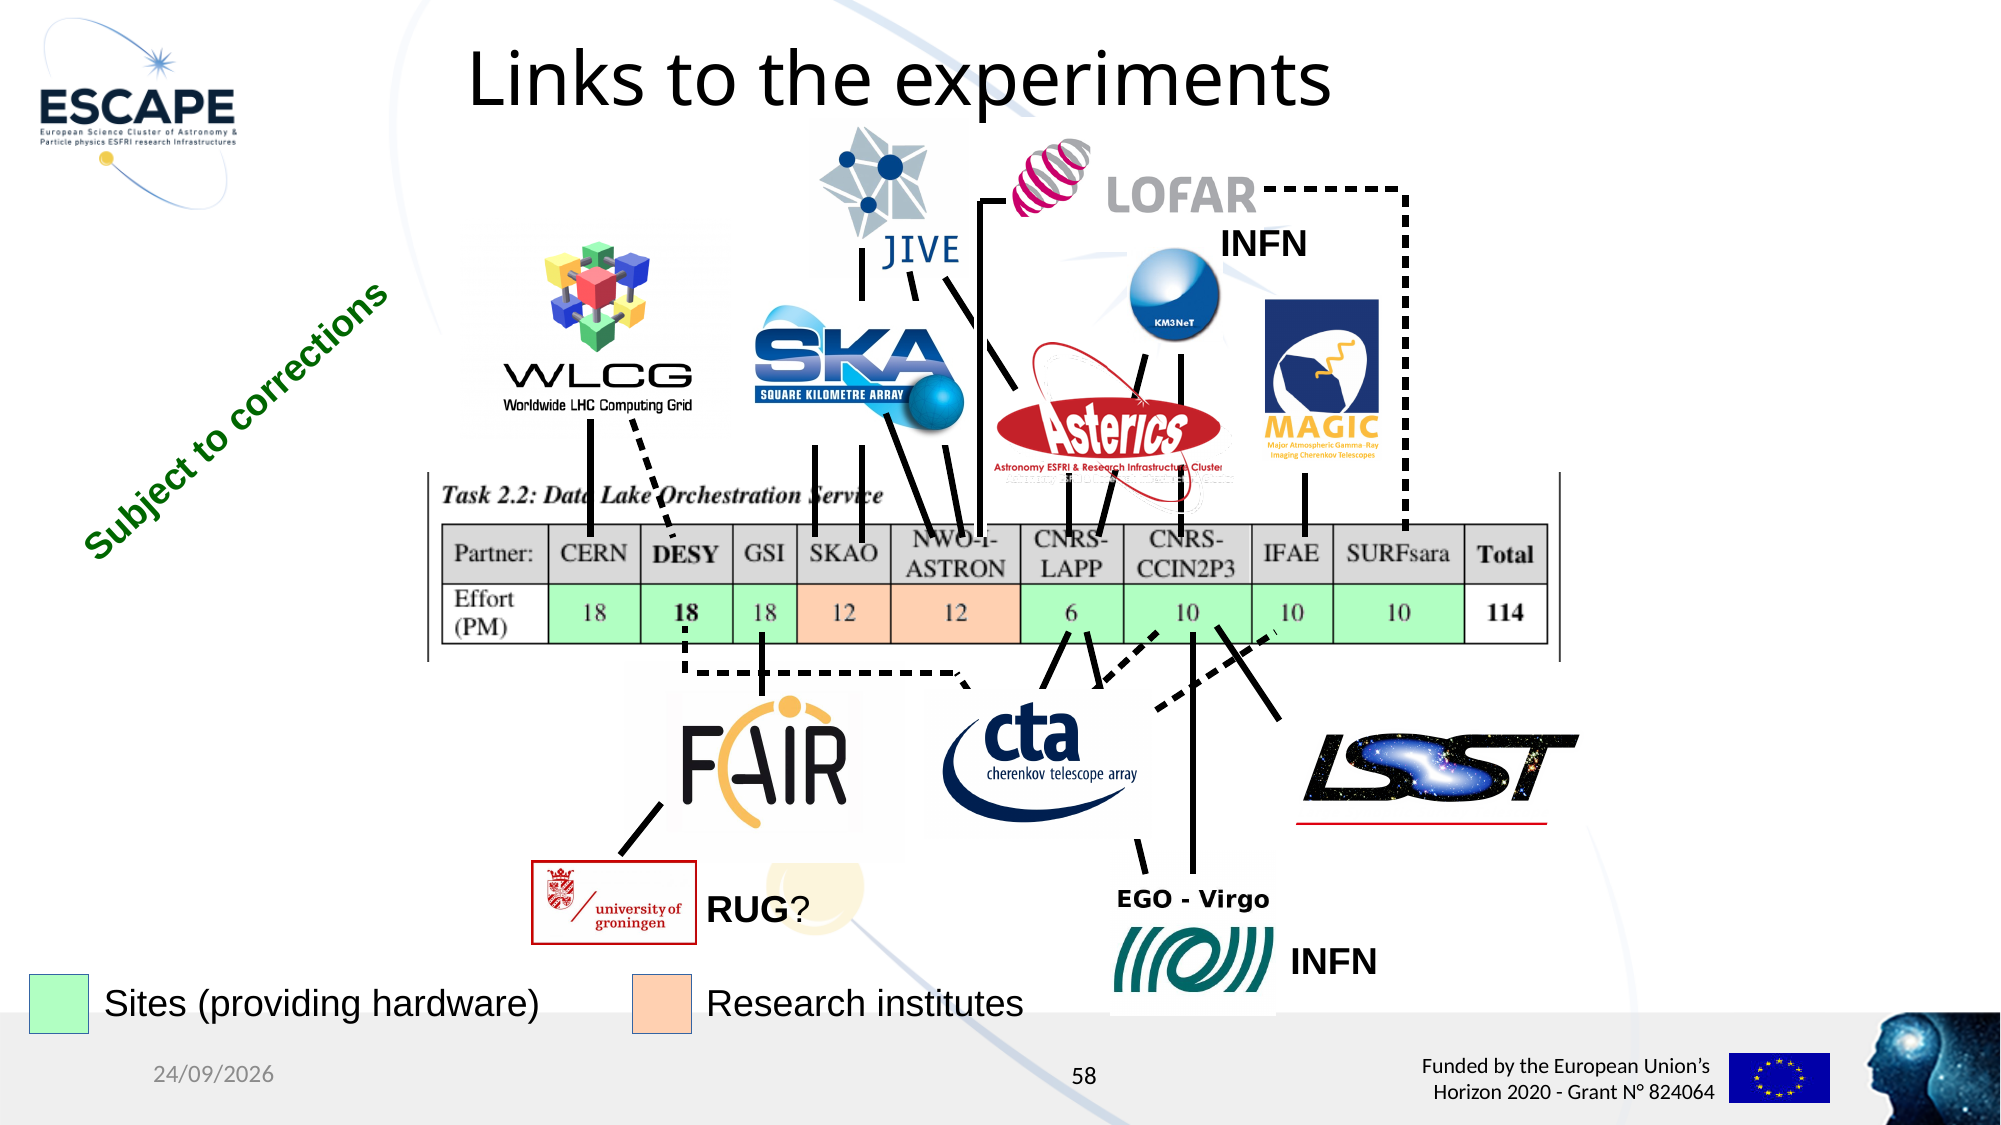

# Links to the experiments
INFN
Subject to corrections
RUG?
INFN
Sites (providing hardware)
Research institutes